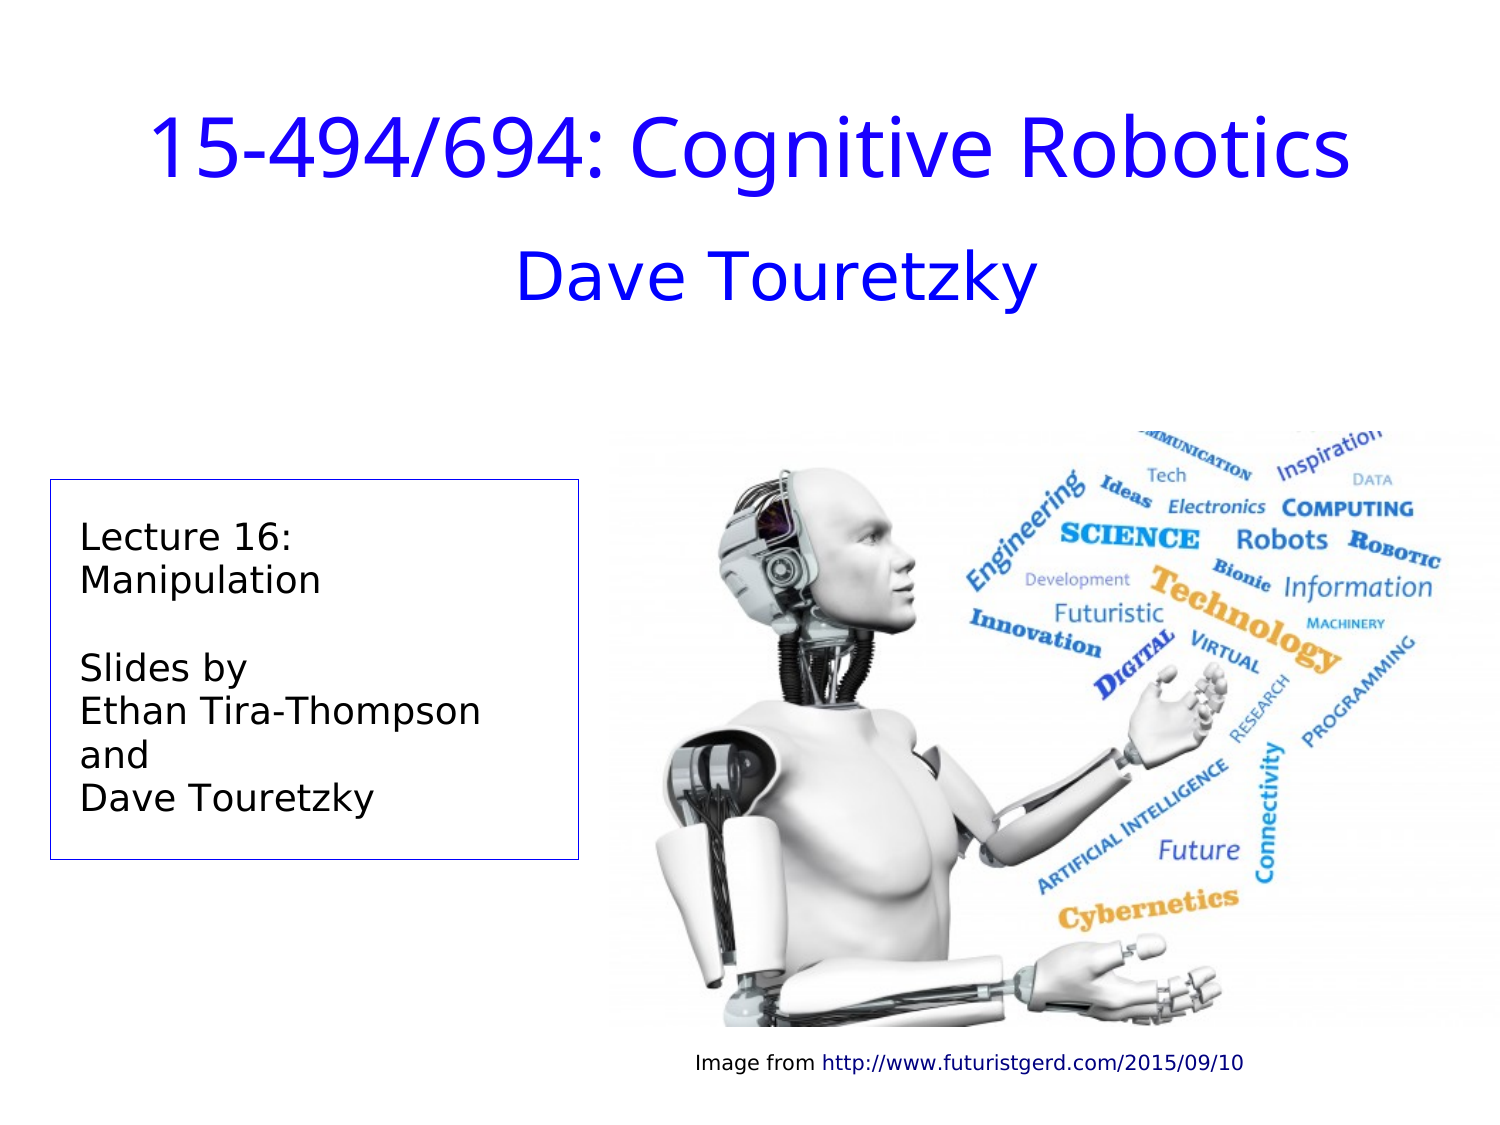

# 15-494/694: Cognitive Robotics
Dave Touretzky
Lecture 16:
Manipulation
Slides by
Ethan Tira-Thompson
and
Dave Touretzky
Image from http://www.futuristgerd.com/2015/09/10